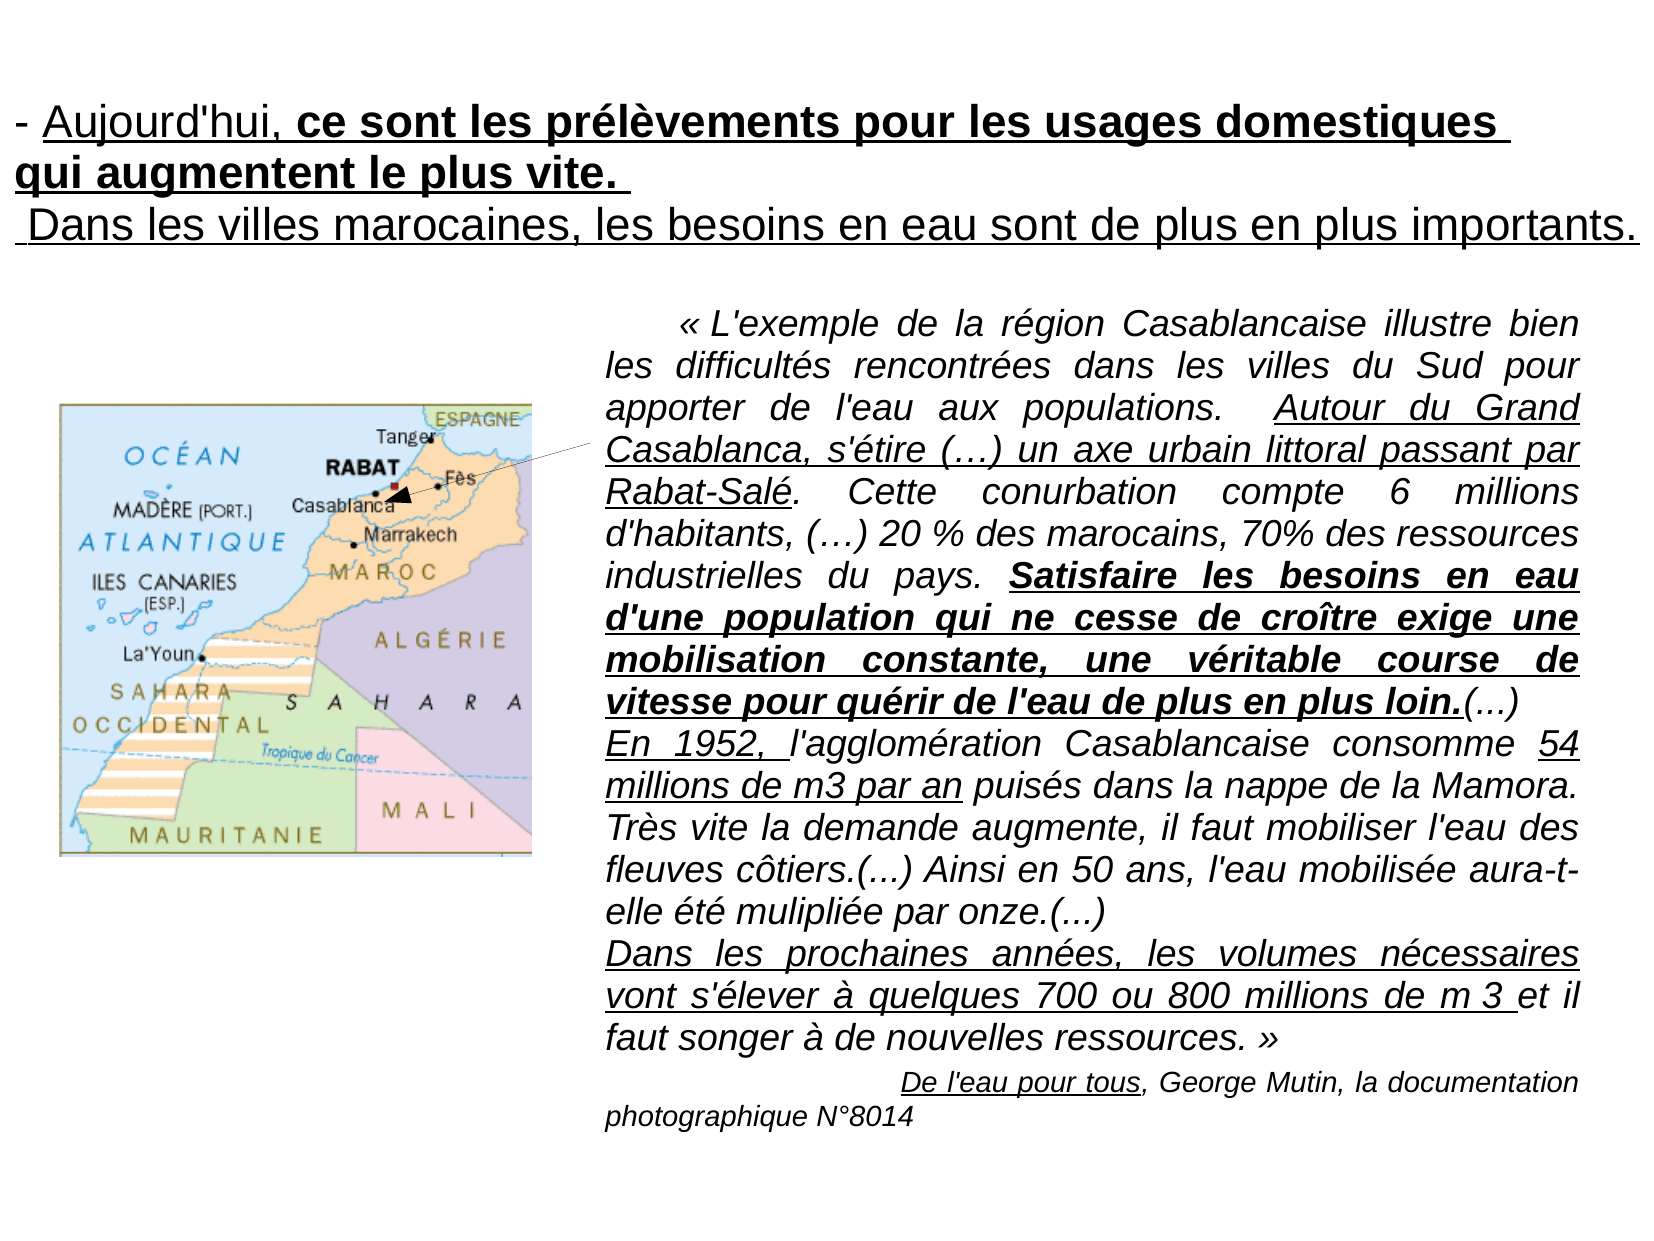

- Aujourd'hui, ce sont les prélèvements pour les usages domestiques
qui augmentent le plus vite.
 Dans les villes marocaines, les besoins en eau sont de plus en plus importants.
	« L'exemple de la région Casablancaise illustre bien les difficultés rencontrées dans les villes du Sud pour apporter de l'eau aux populations. Autour du Grand Casablanca, s'étire (…) un axe urbain littoral passant par Rabat-Salé. Cette conurbation compte 6 millions d'habitants, (…) 20 % des marocains, 70% des ressources industrielles du pays. Satisfaire les besoins en eau d'une population qui ne cesse de croître exige une mobilisation constante, une véritable course de vitesse pour quérir de l'eau de plus en plus loin.(...)
En 1952, l'agglomération Casablancaise consomme 54 millions de m3 par an puisés dans la nappe de la Mamora. Très vite la demande augmente, il faut mobiliser l'eau des fleuves côtiers.(...) Ainsi en 50 ans, l'eau mobilisée aura-t-elle été mulipliée par onze.(...)
Dans les prochaines années, les volumes nécessaires vont s'élever à quelques 700 ou 800 millions de m 3 et il faut songer à de nouvelles ressources. »
				De l'eau pour tous, George Mutin, la documentation photographique N°8014